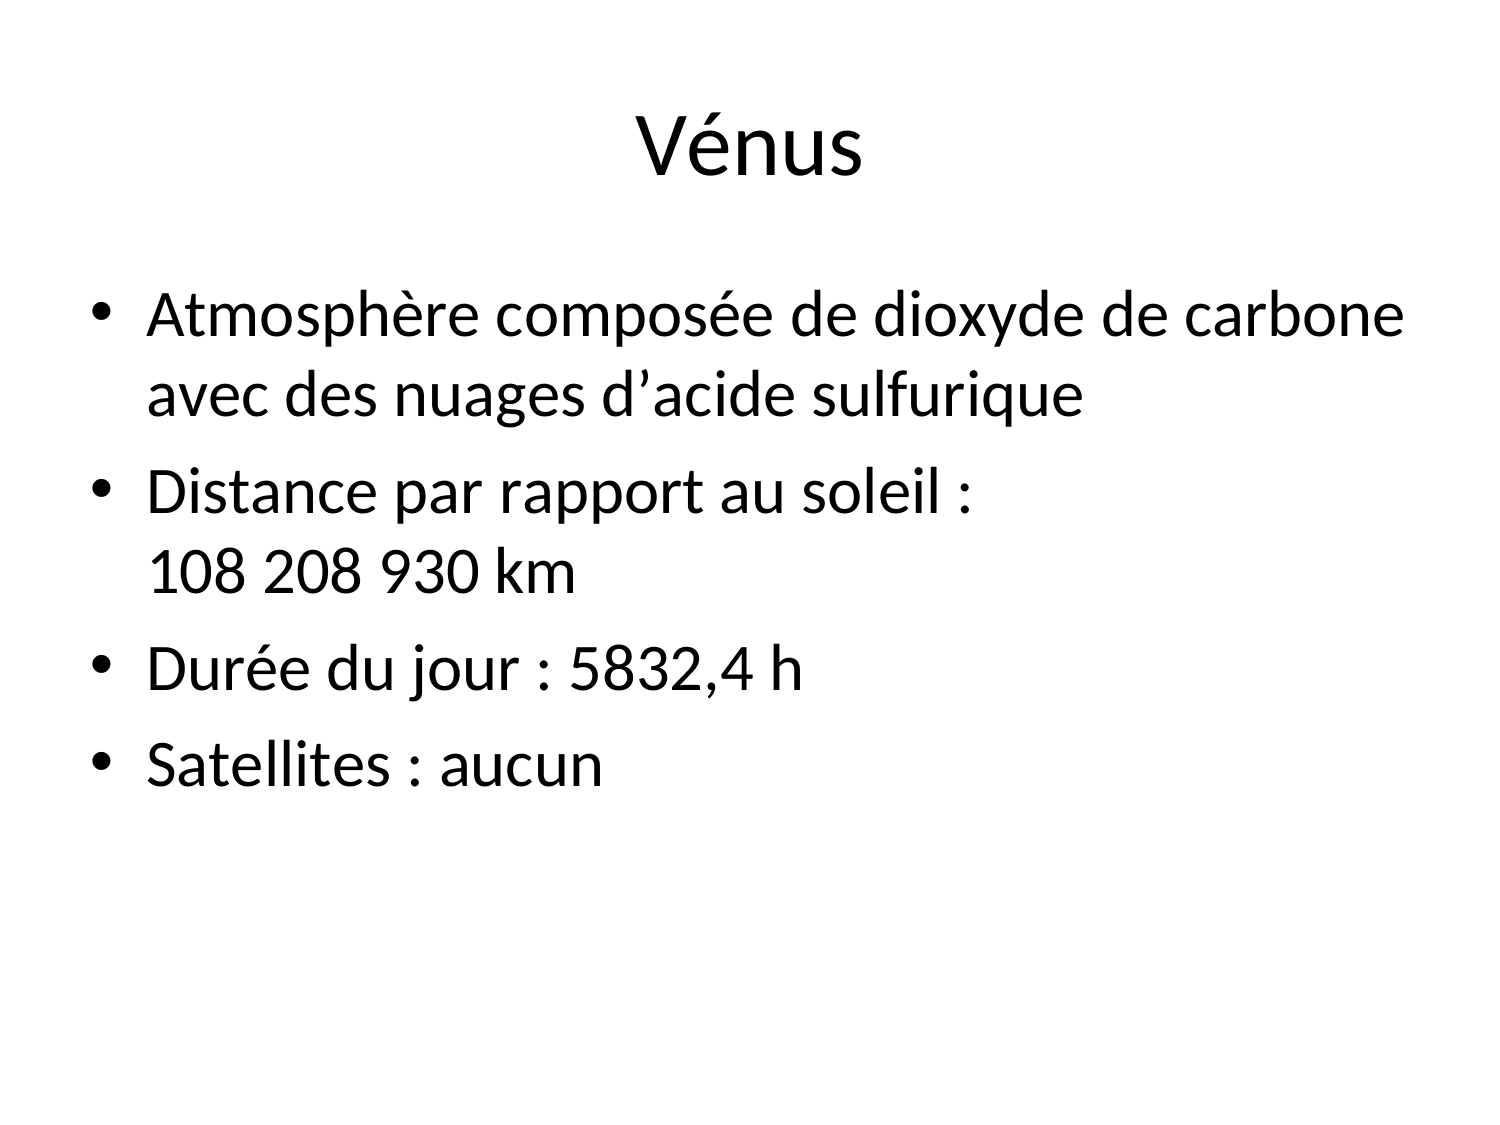

# Vénus
Atmosphère composée de dioxyde de carbone avec des nuages d’acide sulfurique
Distance par rapport au soleil : 108 208 930 km
Durée du jour : 5832,4 h
Satellites : aucun